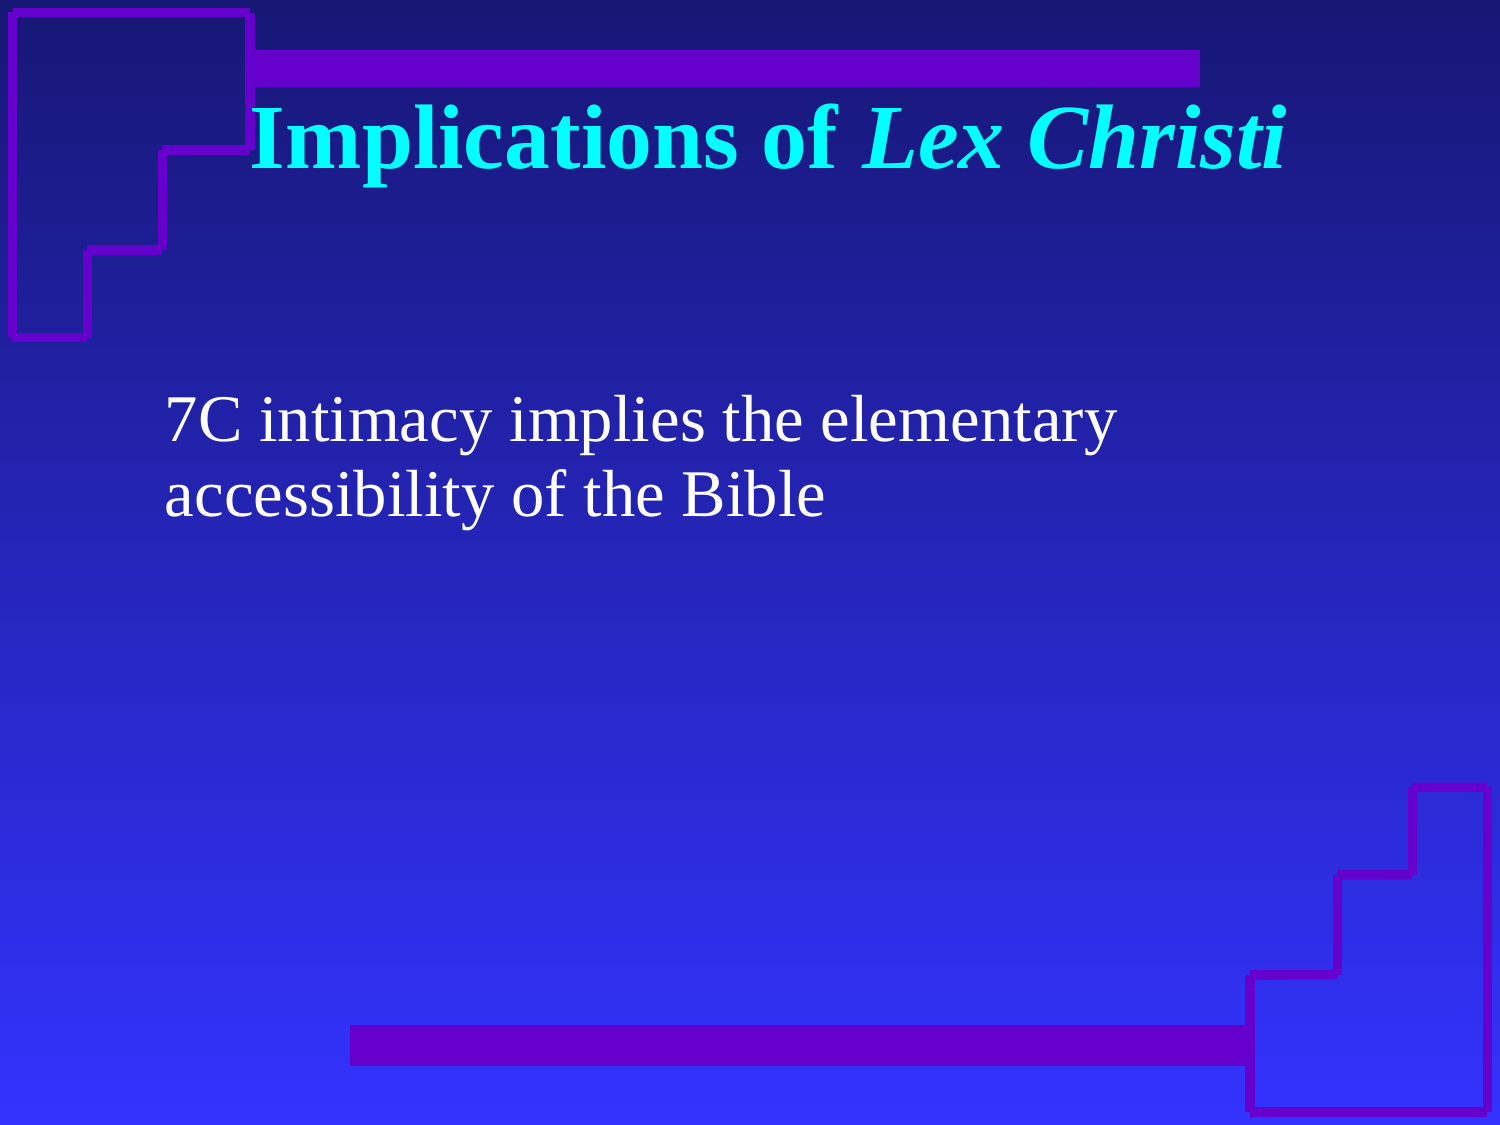

# Implications of Lex Christi
7C intimacy implies the elementary accessibility of the Bible